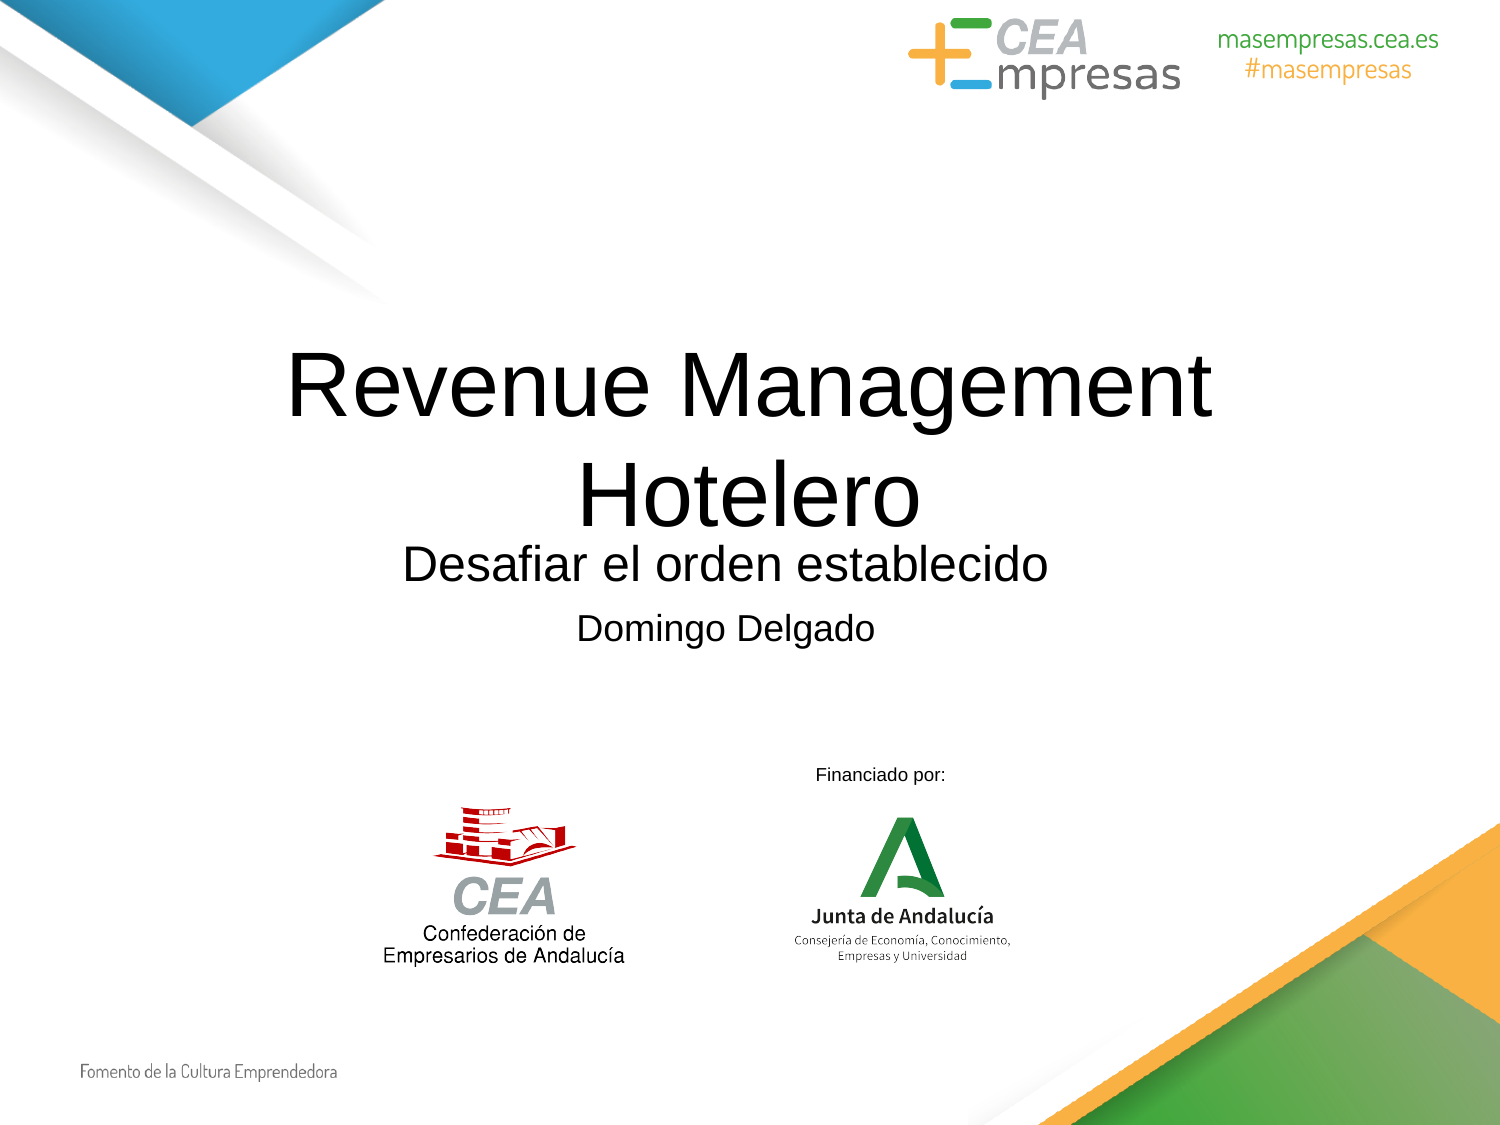

Revenue Management Hotelero
Desafiar el orden establecido
Domingo Delgado
Financiado por: